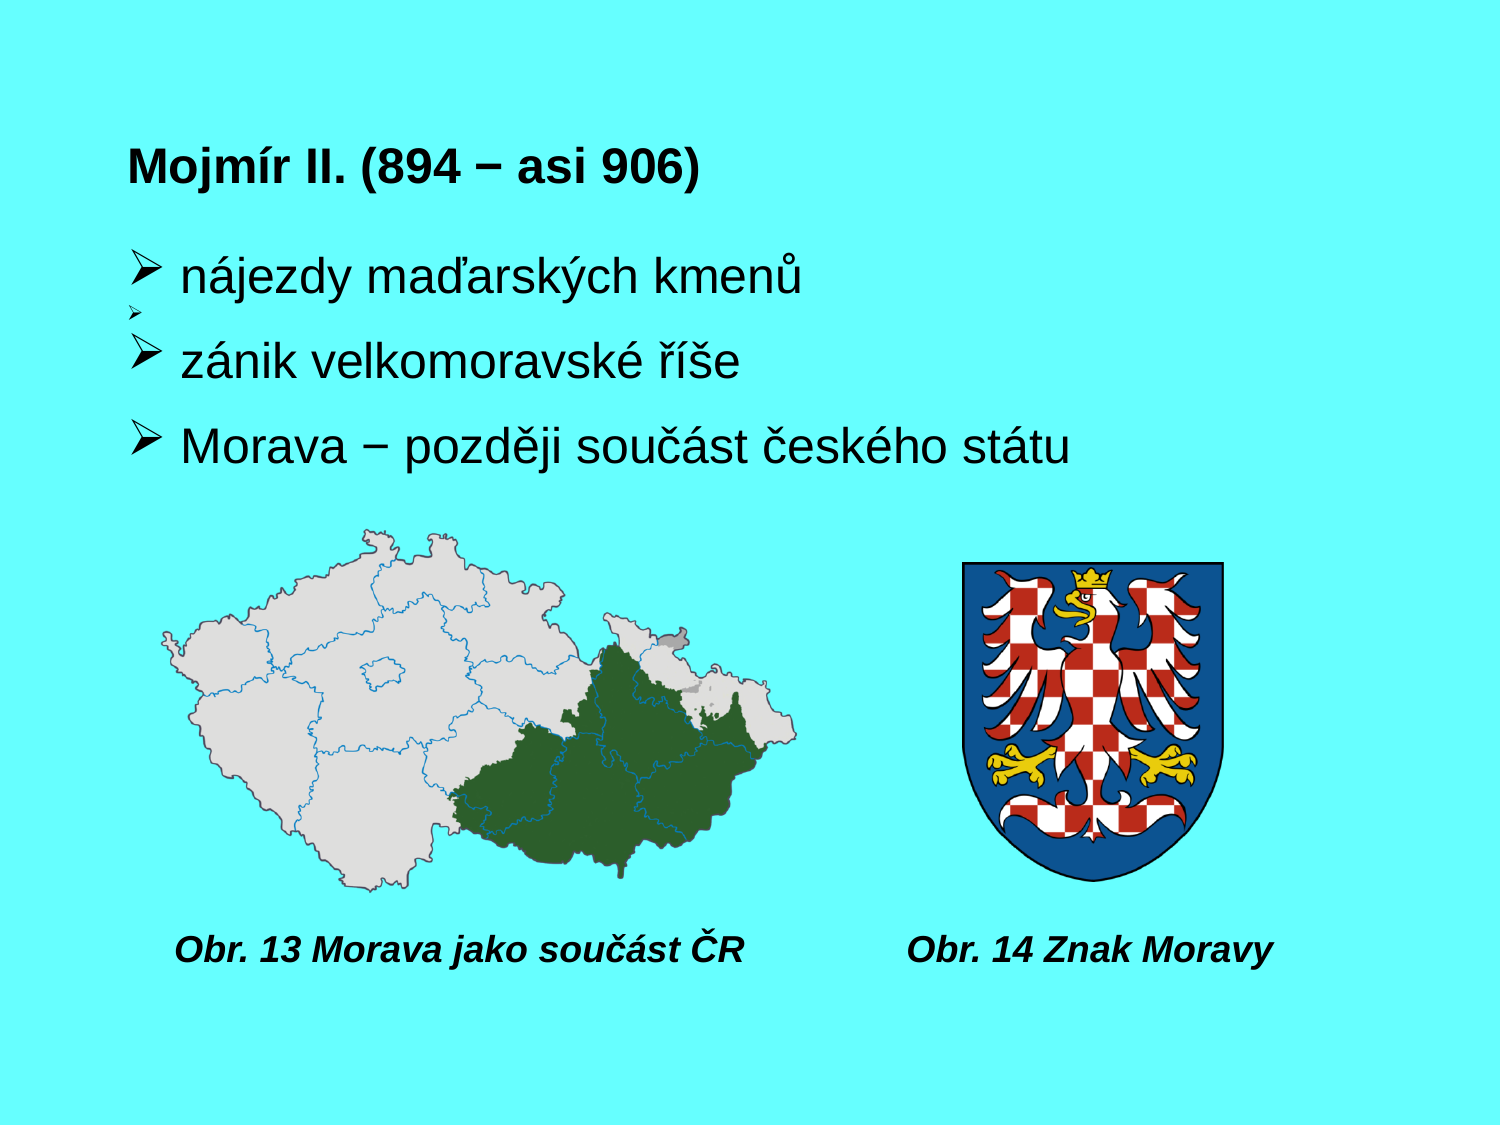

Mojmír II. (894 − asi 906)
 nájezdy maďarských kmenů
 zánik velkomoravské říše
 Morava − později součást českého státu
Obr. 13 Morava jako součást ČR
Obr. 14 Znak Moravy